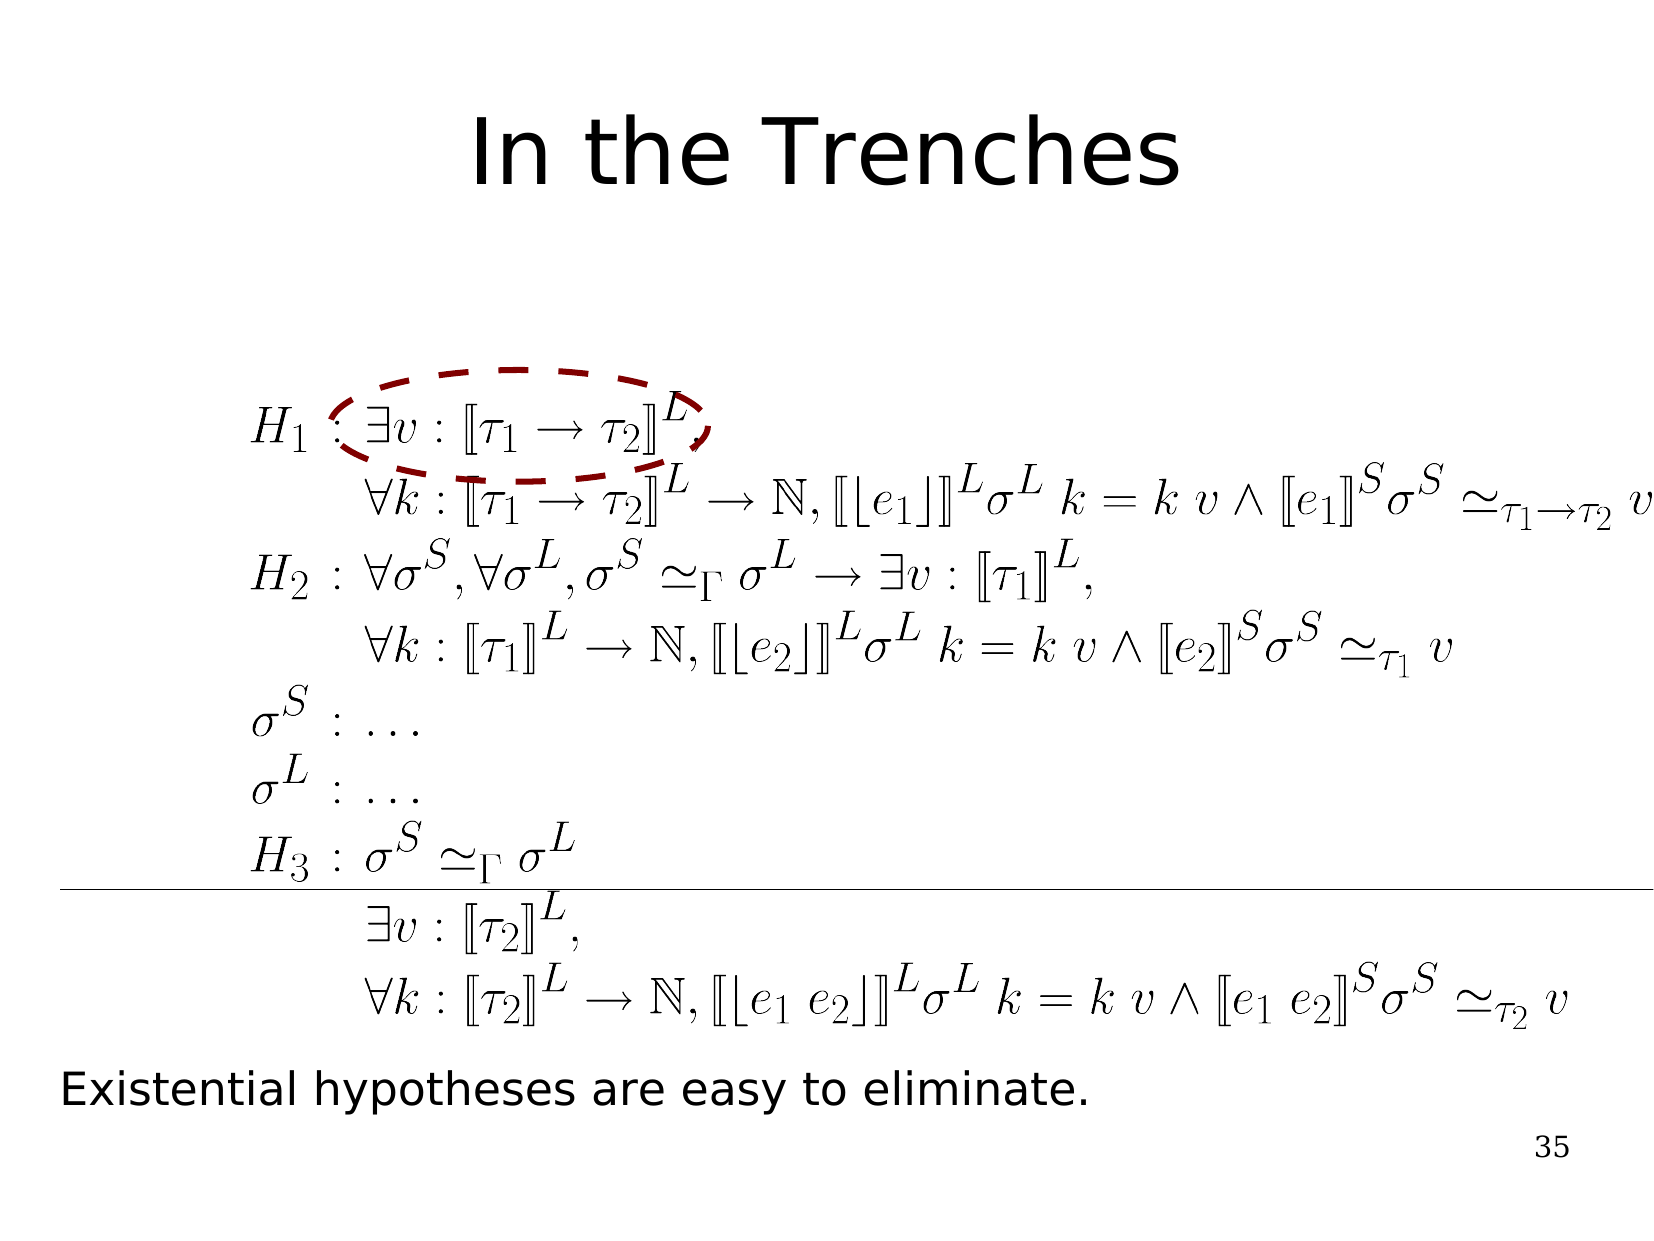

# In the Trenches
Existential hypotheses are easy to eliminate.
35